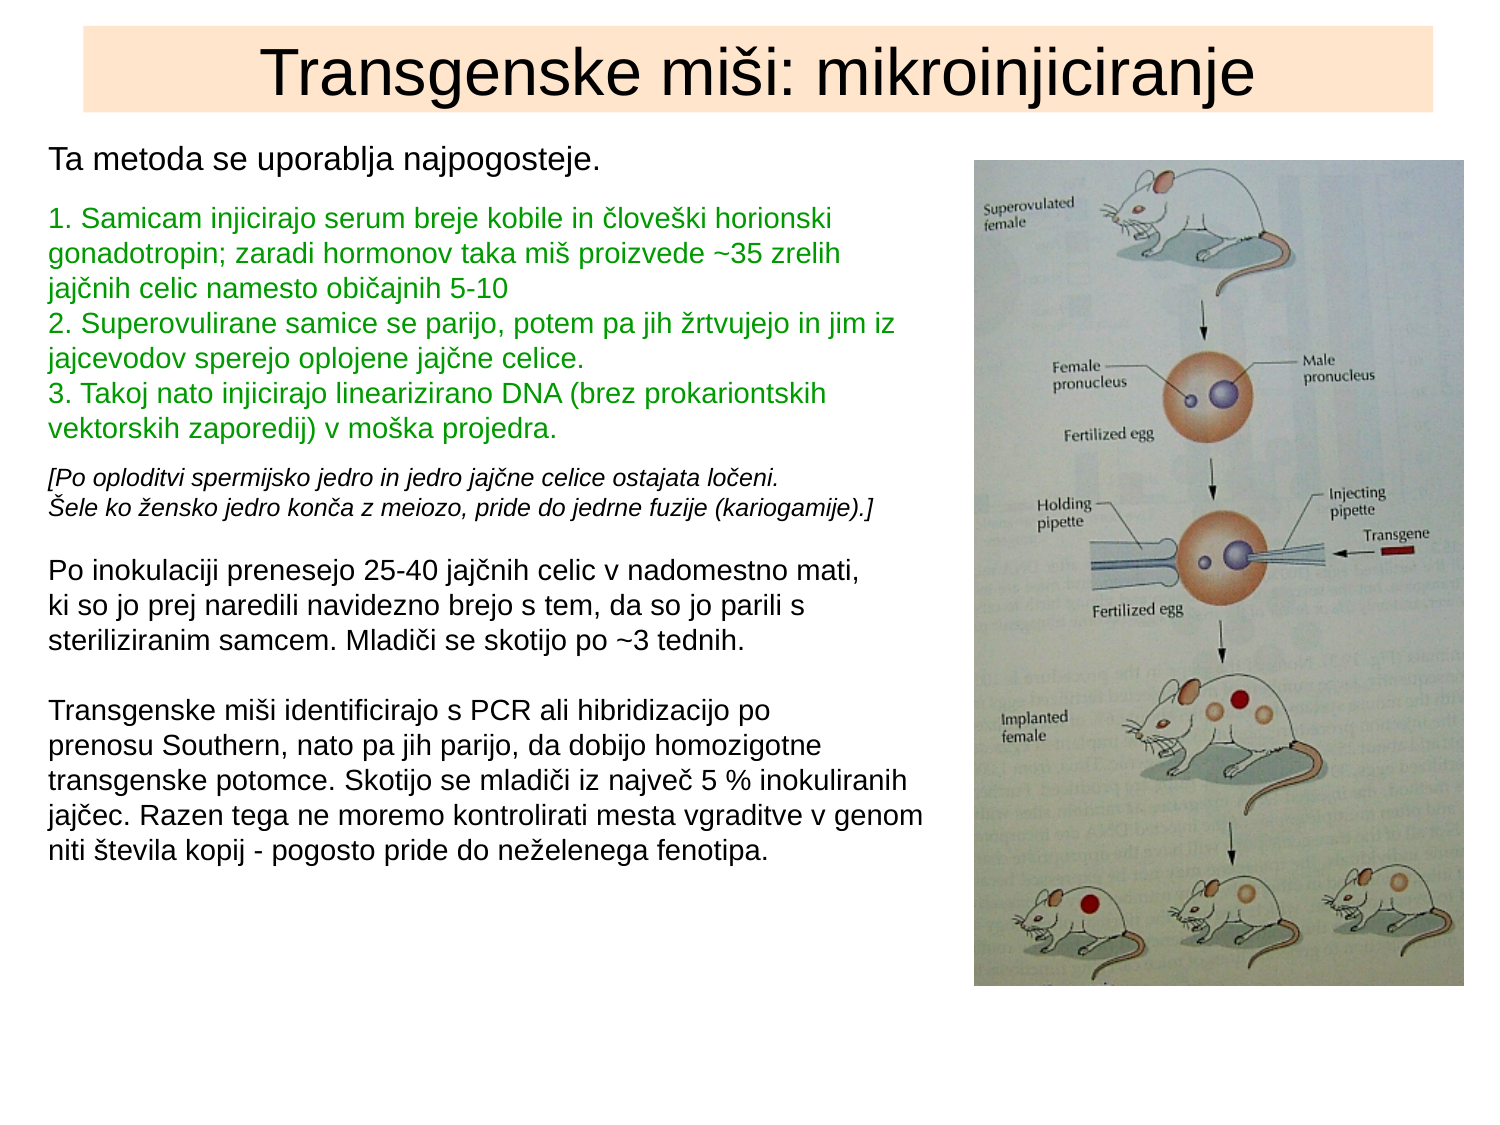

Transgenske miši: mikroinjiciranje
Ta metoda se uporablja najpogosteje.
1. Samicam injicirajo serum breje kobile in človeški horionski
gonadotropin; zaradi hormonov taka miš proizvede ~35 zrelih
jajčnih celic namesto običajnih 5-10
2. Superovulirane samice se parijo, potem pa jih žrtvujejo in jim iz
jajcevodov sperejo oplojene jajčne celice.
3. Takoj nato injicirajo linearizirano DNA (brez prokariontskih
vektorskih zaporedij) v moška projedra.
[Po oploditvi spermijsko jedro in jedro jajčne celice ostajata ločeni.
Šele ko žensko jedro konča z meiozo, pride do jedrne fuzije (kariogamije).]
Po inokulaciji prenesejo 25-40 jajčnih celic v nadomestno mati,
ki so jo prej naredili navidezno brejo s tem, da so jo parili s
steriliziranim samcem. Mladiči se skotijo po ~3 tednih.
Transgenske miši identificirajo s PCR ali hibridizacijo po
prenosu Southern, nato pa jih parijo, da dobijo homozigotne
transgenske potomce. Skotijo se mladiči iz največ 5 % inokuliranih
jajčec. Razen tega ne moremo kontrolirati mesta vgraditve v genom
niti števila kopij - pogosto pride do neželenega fenotipa.